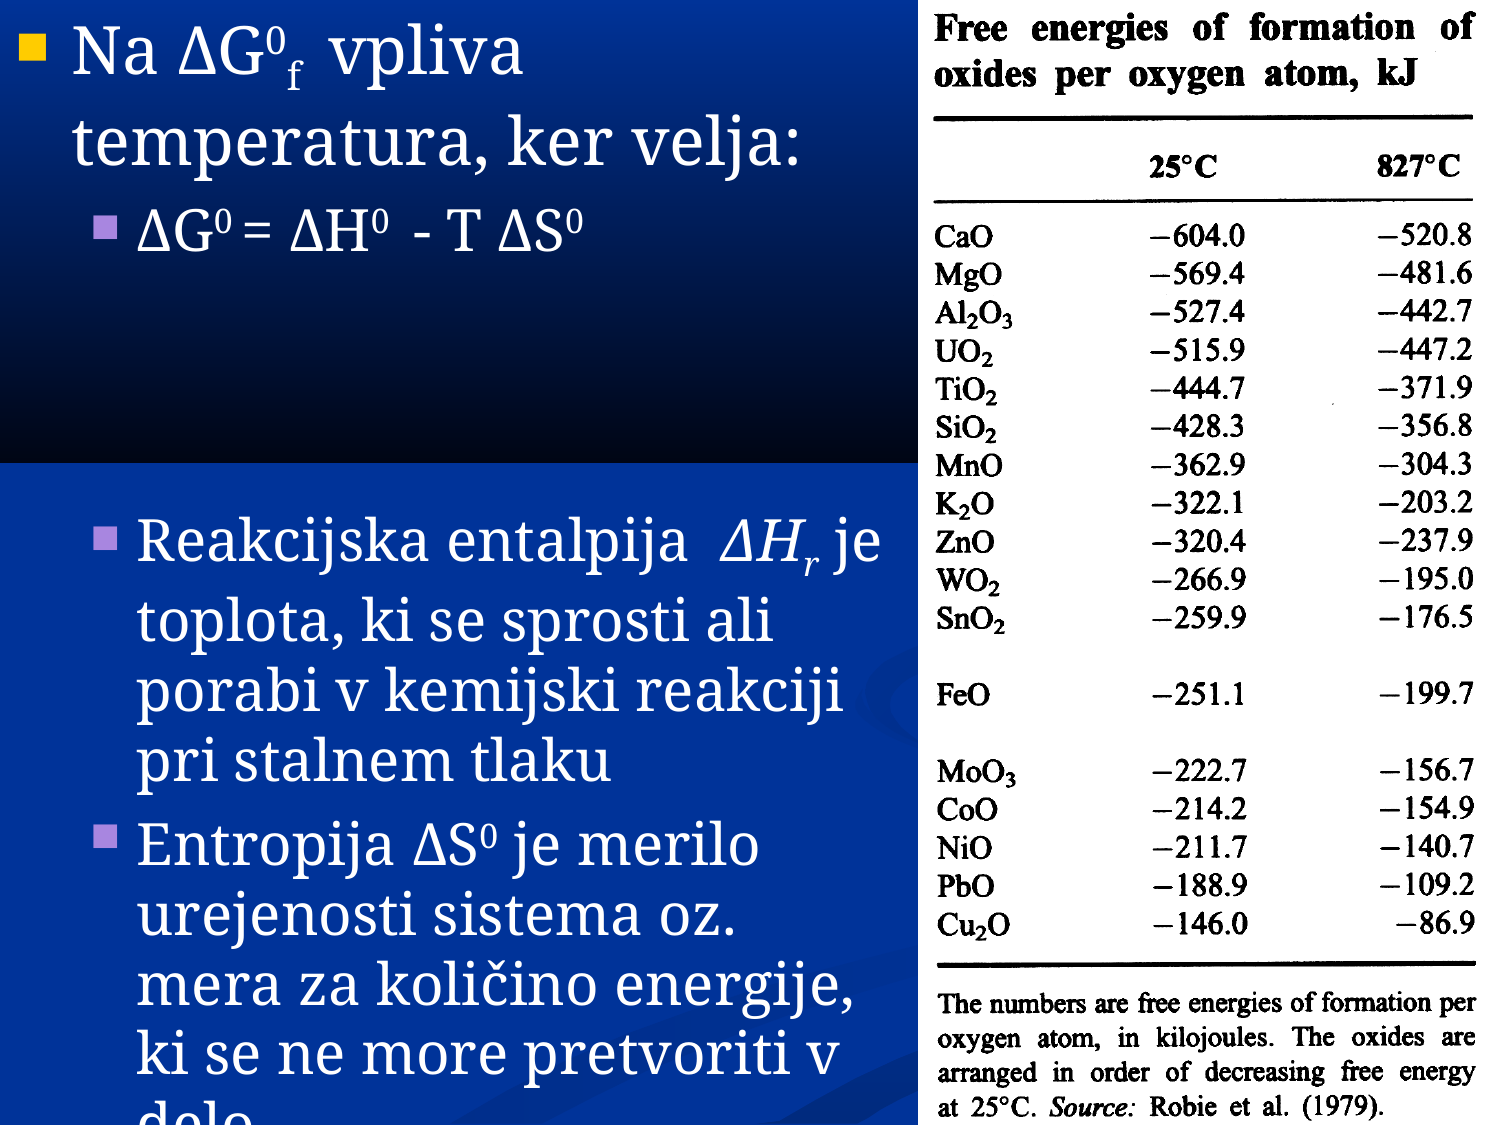

# Na ΔG0f vpliva temperatura, ker velja:
ΔG0 = ΔH0 - T ΔS0
Reakcijska entalpija ΔHr je toplota, ki se sprosti ali porabi v kemijski reakciji pri stalnem tlaku
Entropija ΔS0 je merilo urejenosti sistema oz. mera za količino energije, ki se ne more pretvoriti v delo.